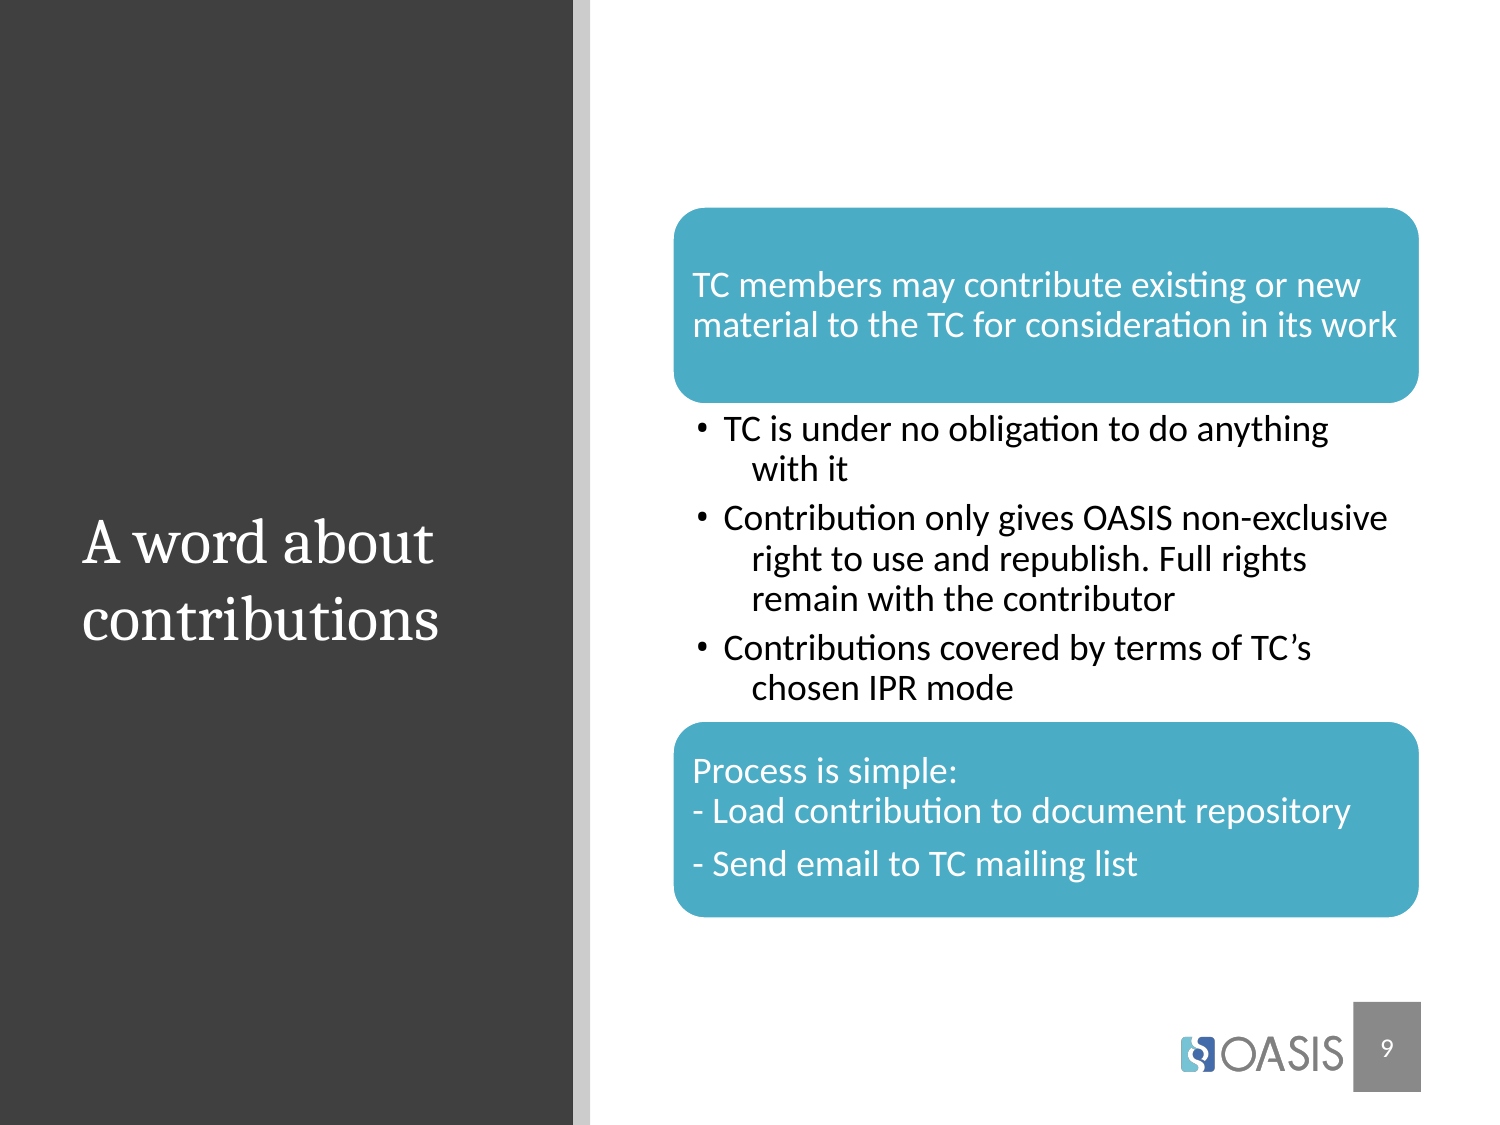

# A word about contributions
TC members may contribute existing or new material to the TC for consideration in its work
TC is under no obligation to do anything with it
Contribution only gives OASIS non-exclusive right to use and republish. Full rights remain with the contributor
Contributions covered by terms of TC’s chosen IPR mode
Process is simple:
- Load contribution to document repository
- Send email to TC mailing list